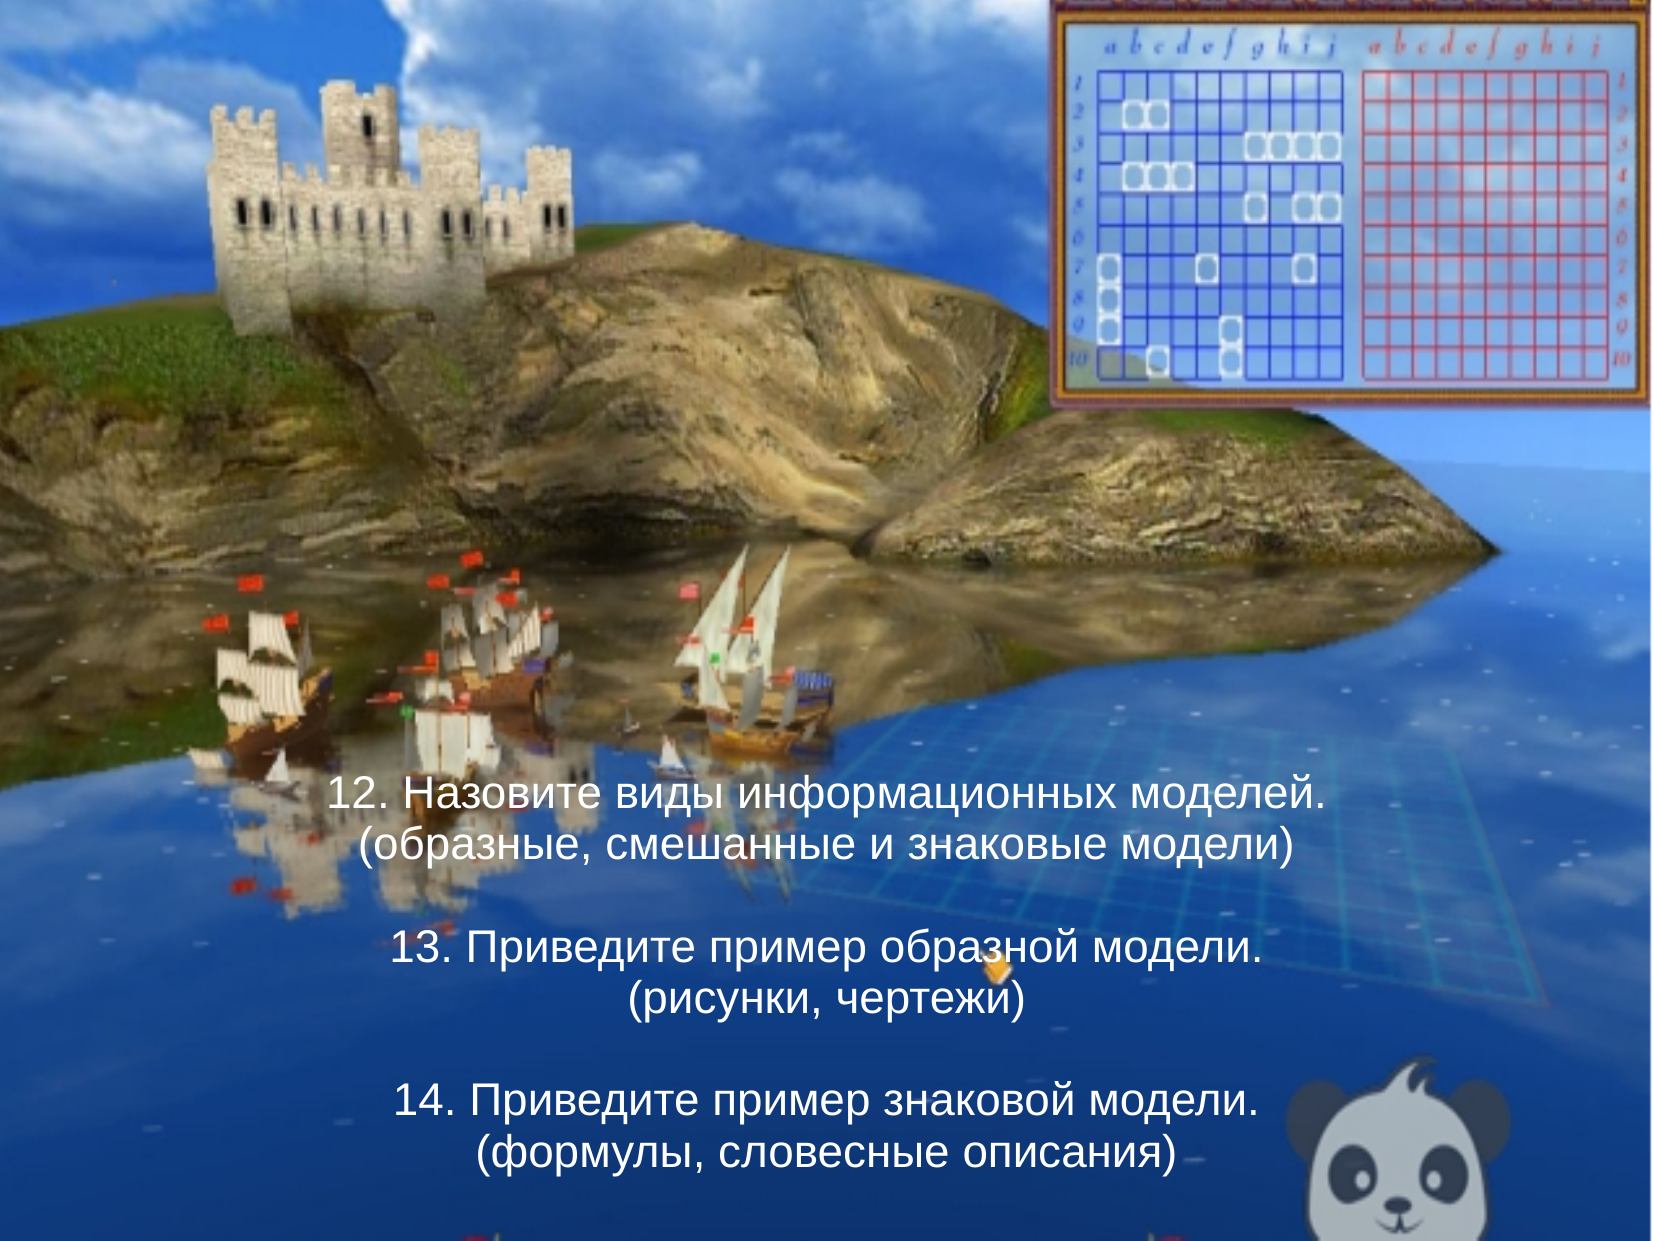

# 12. Назовите виды информационных моделей.
(образные, смешанные и знаковые модели)
13. Приведите пример образной модели.
(рисунки, чертежи)
14. Приведите пример знаковой модели.
(формулы, словесные описания)